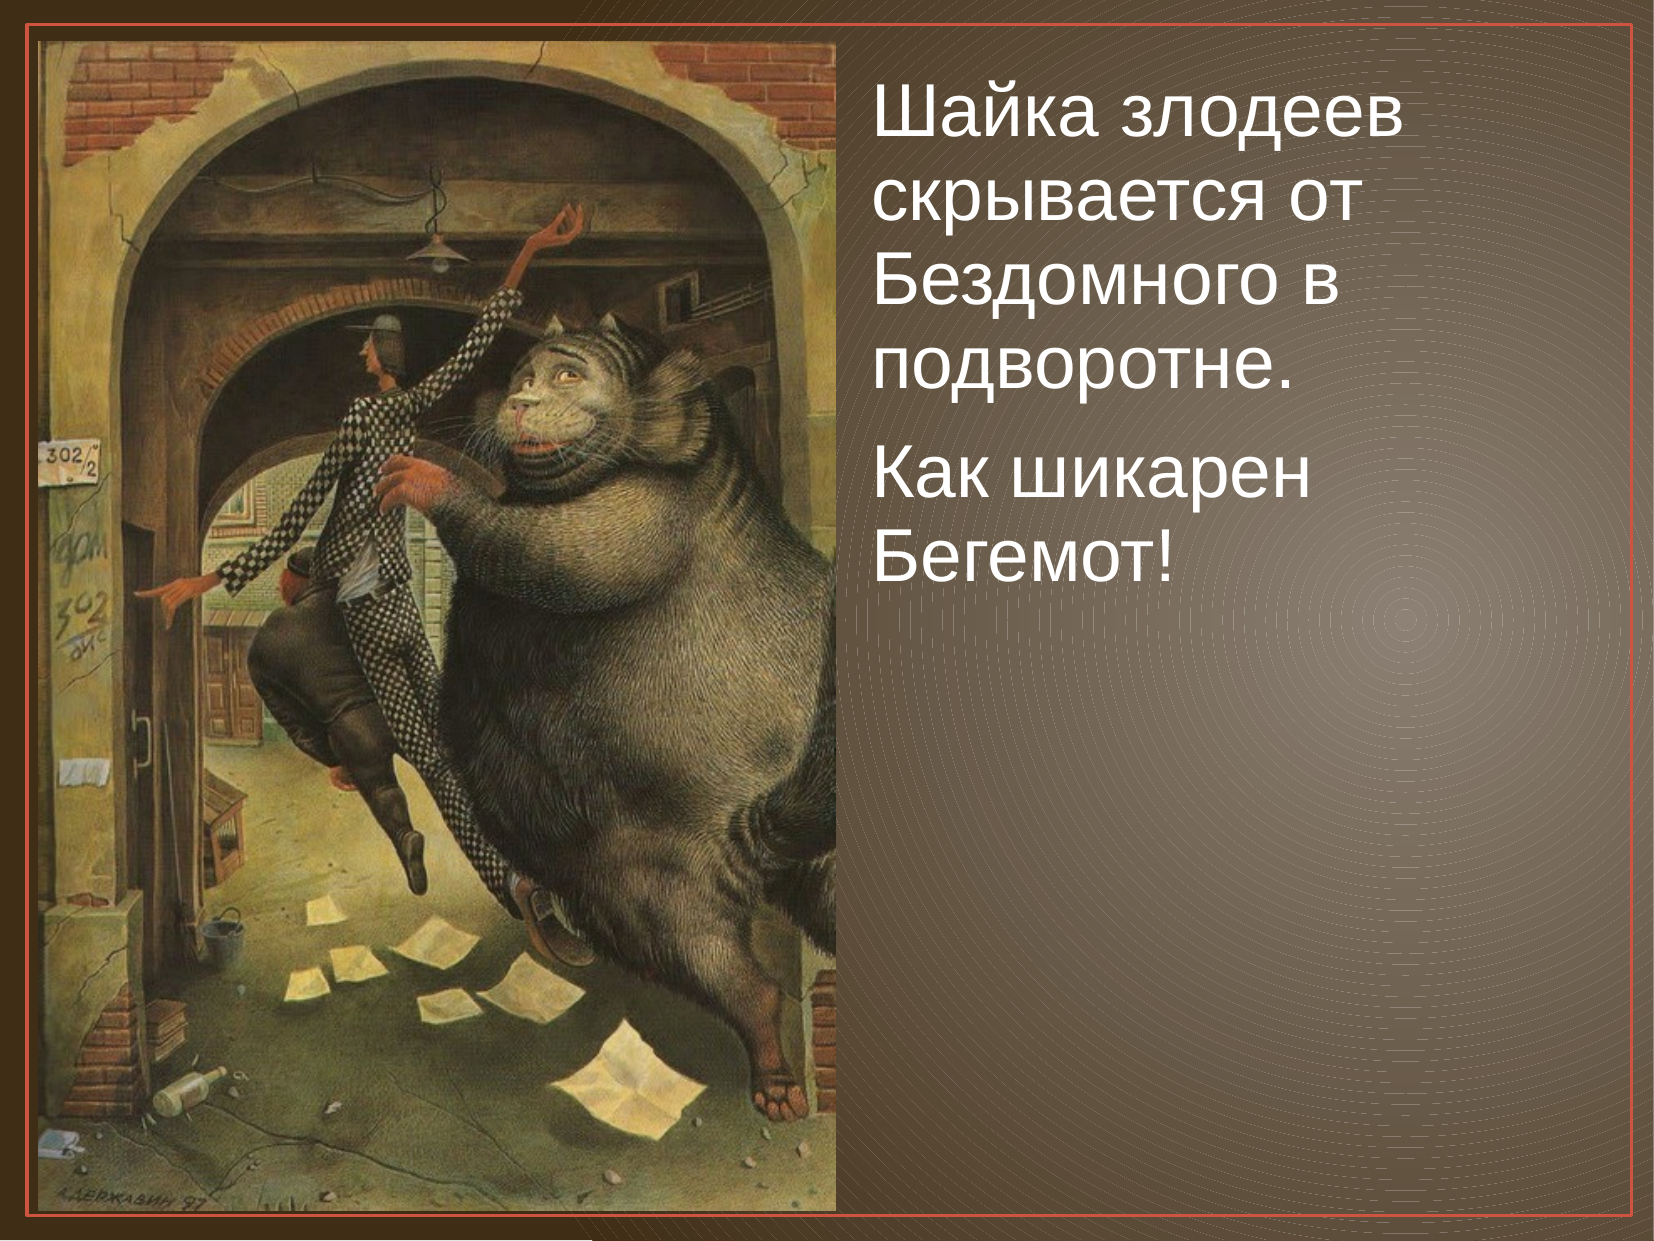

Шайка злодеев скрывается от Бездомного в подворотне.
Как шикарен Бегемот!